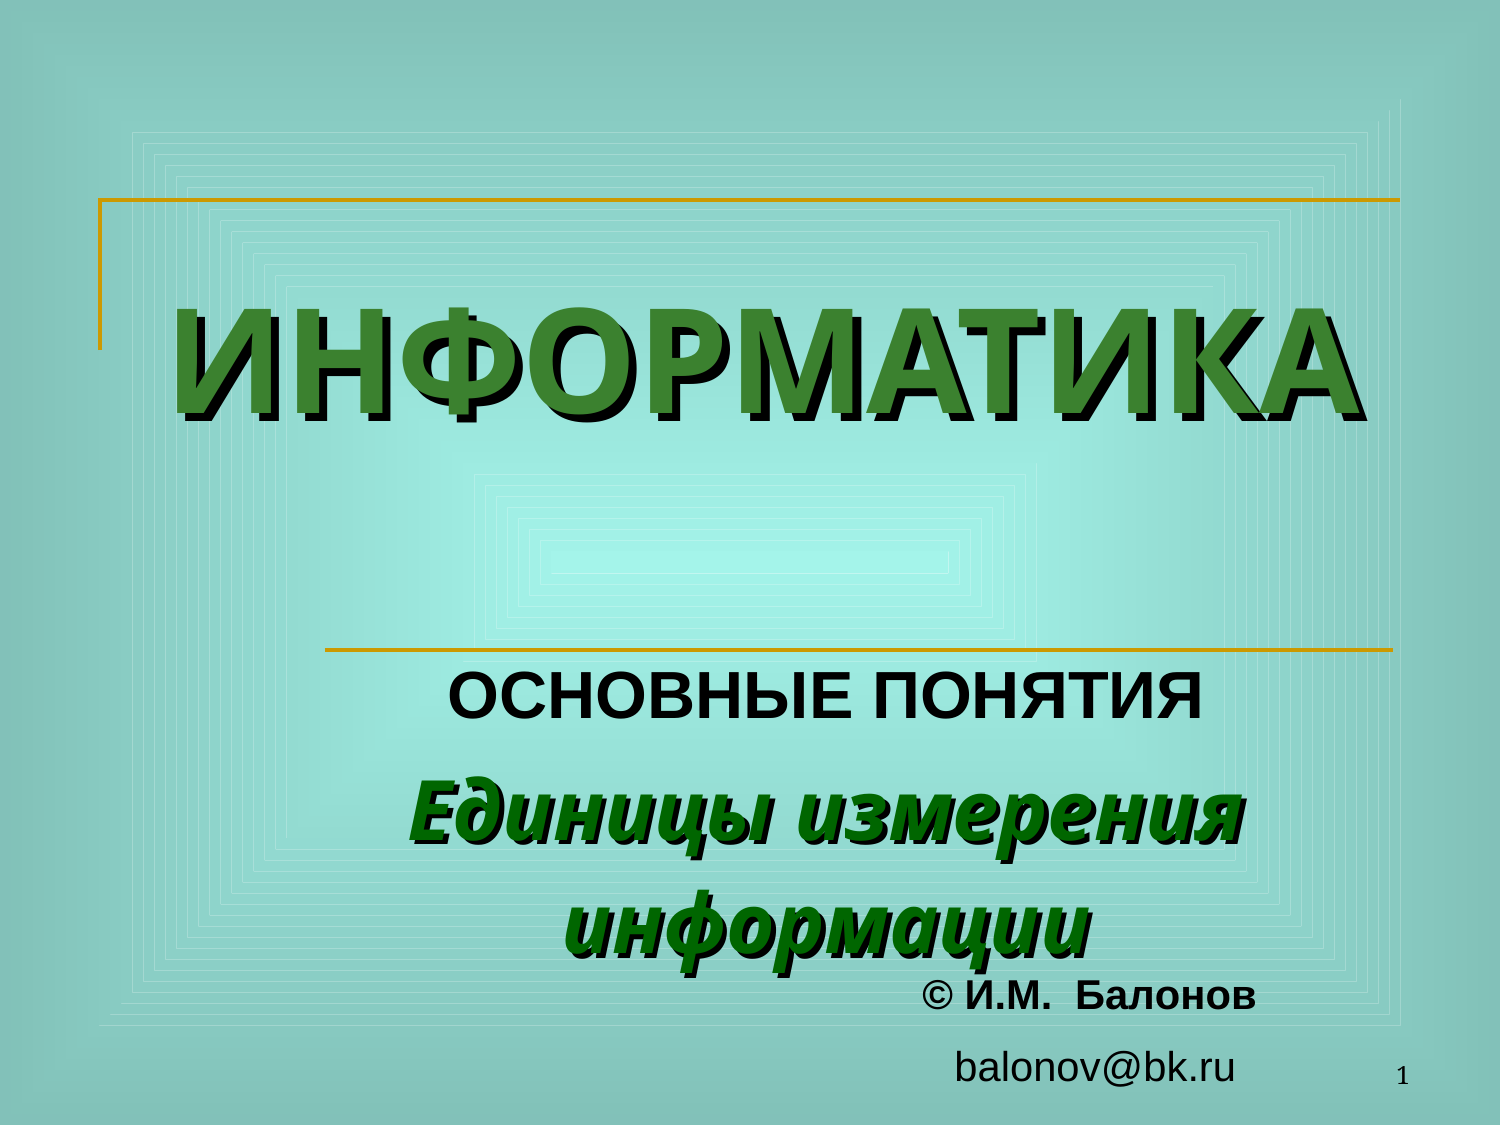

# ИНФОРМАТИКА
ОСНОВНЫЕ ПОНЯТИЯ
Единицы измерения информации
© И.М. Балонов
balonov@bk.ru
1